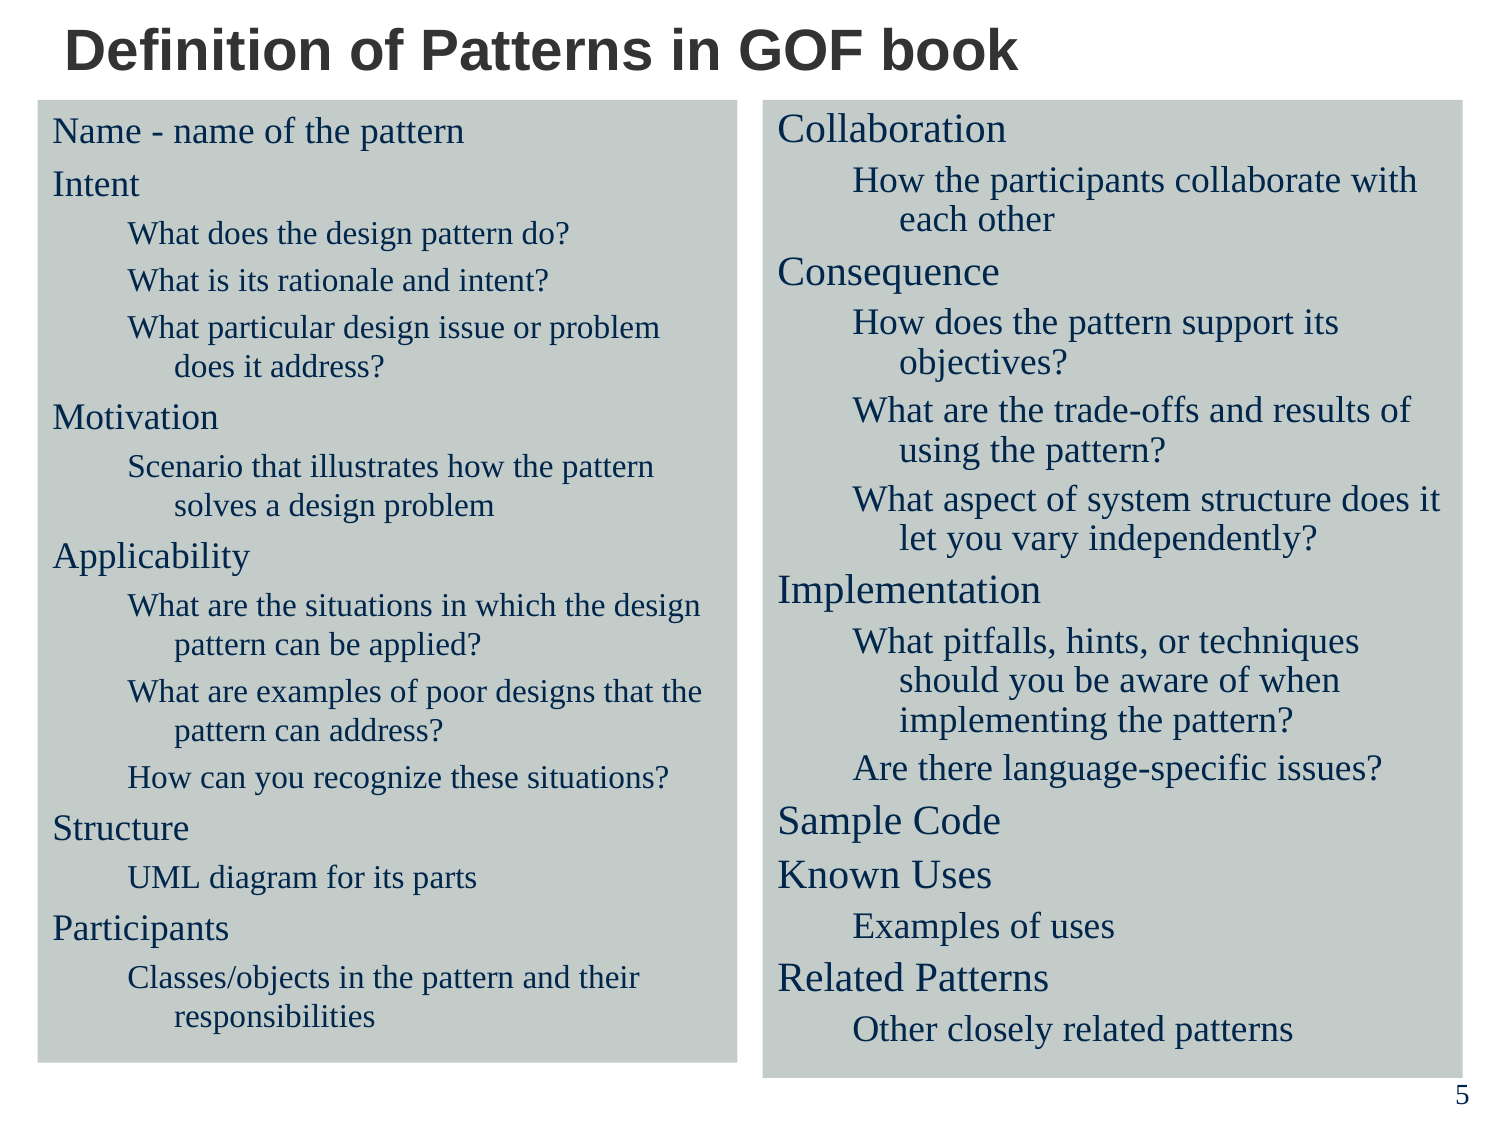

# Definition of Patterns in GOF book
Name - name of the pattern
Intent
What does the design pattern do?
What is its rationale and intent?
What particular design issue or problem does it address?
Motivation
Scenario that illustrates how the pattern solves a design problem
Applicability
What are the situations in which the design pattern can be applied?
What are examples of poor designs that the pattern can address?
How can you recognize these situations?
Structure
UML diagram for its parts
Participants
Classes/objects in the pattern and their responsibilities
Collaboration
How the participants collaborate with each other
Consequence
How does the pattern support its objectives?
What are the trade-offs and results of using the pattern?
What aspect of system structure does it let you vary independently?
Implementation
What pitfalls, hints, or techniques should you be aware of when implementing the pattern?
Are there language-specific issues?
Sample Code
Known Uses
Examples of uses
Related Patterns
Other closely related patterns